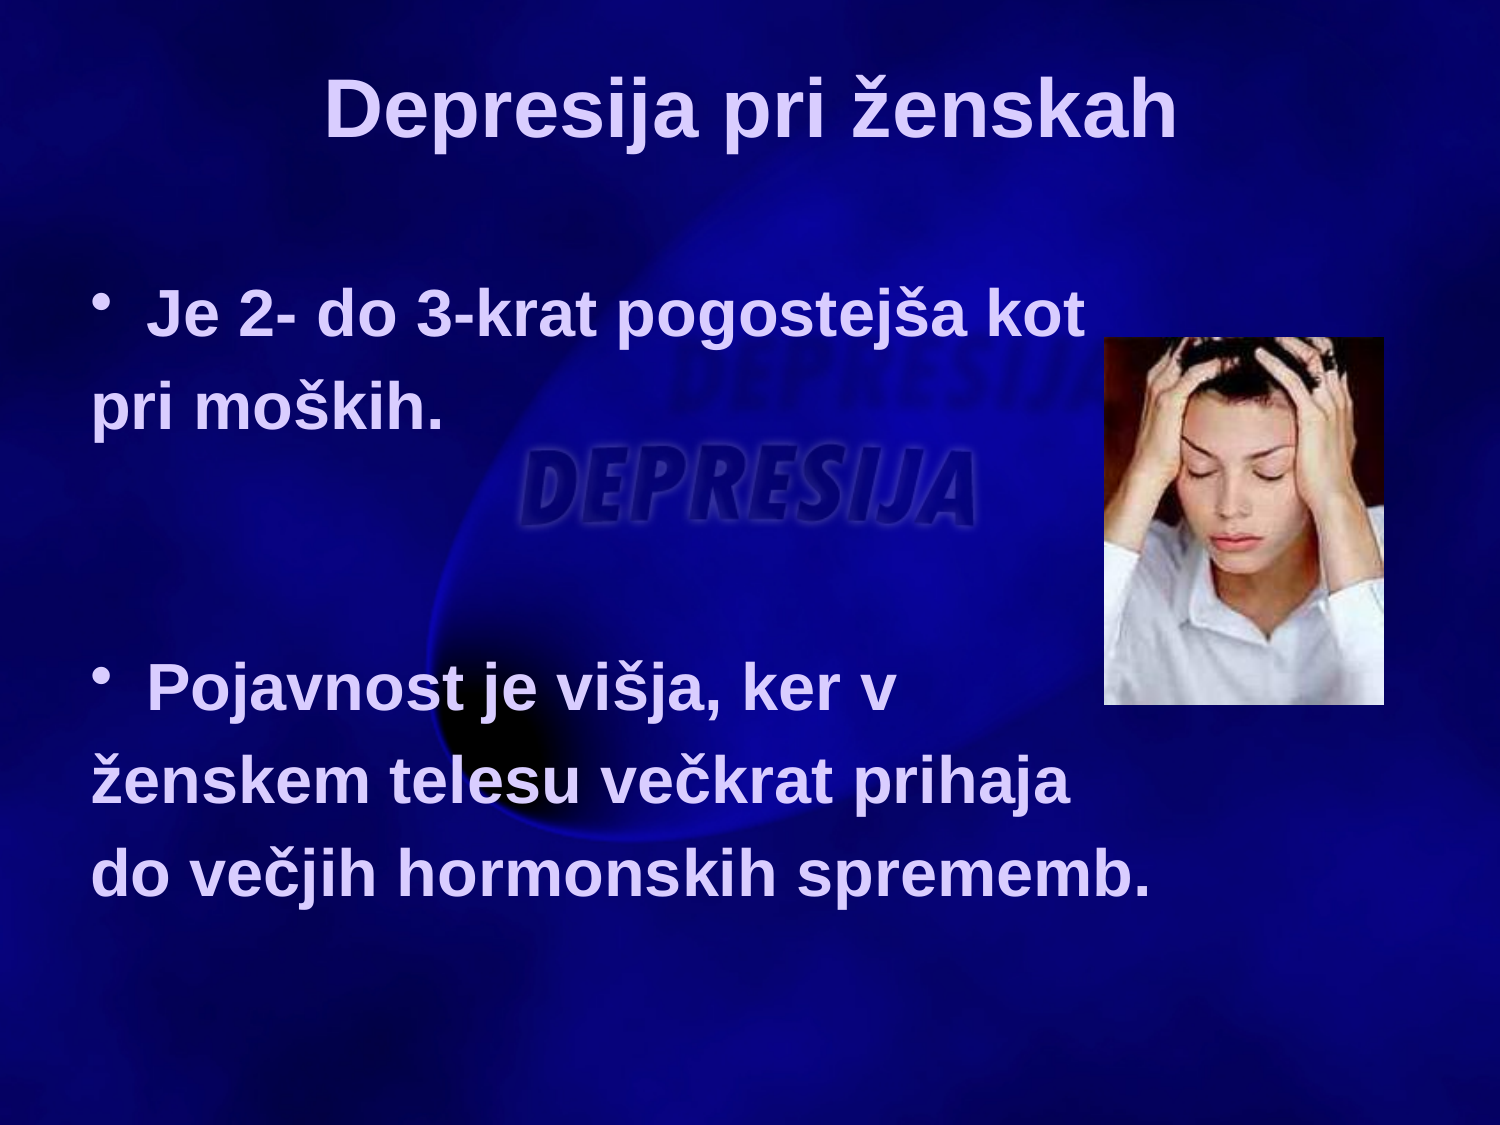

# Depresija pri ženskah
Je 2- do 3-krat pogostejša kot
pri moških.
Pojavnost je višja, ker v
ženskem telesu večkrat prihaja
do večjih hormonskih sprememb.